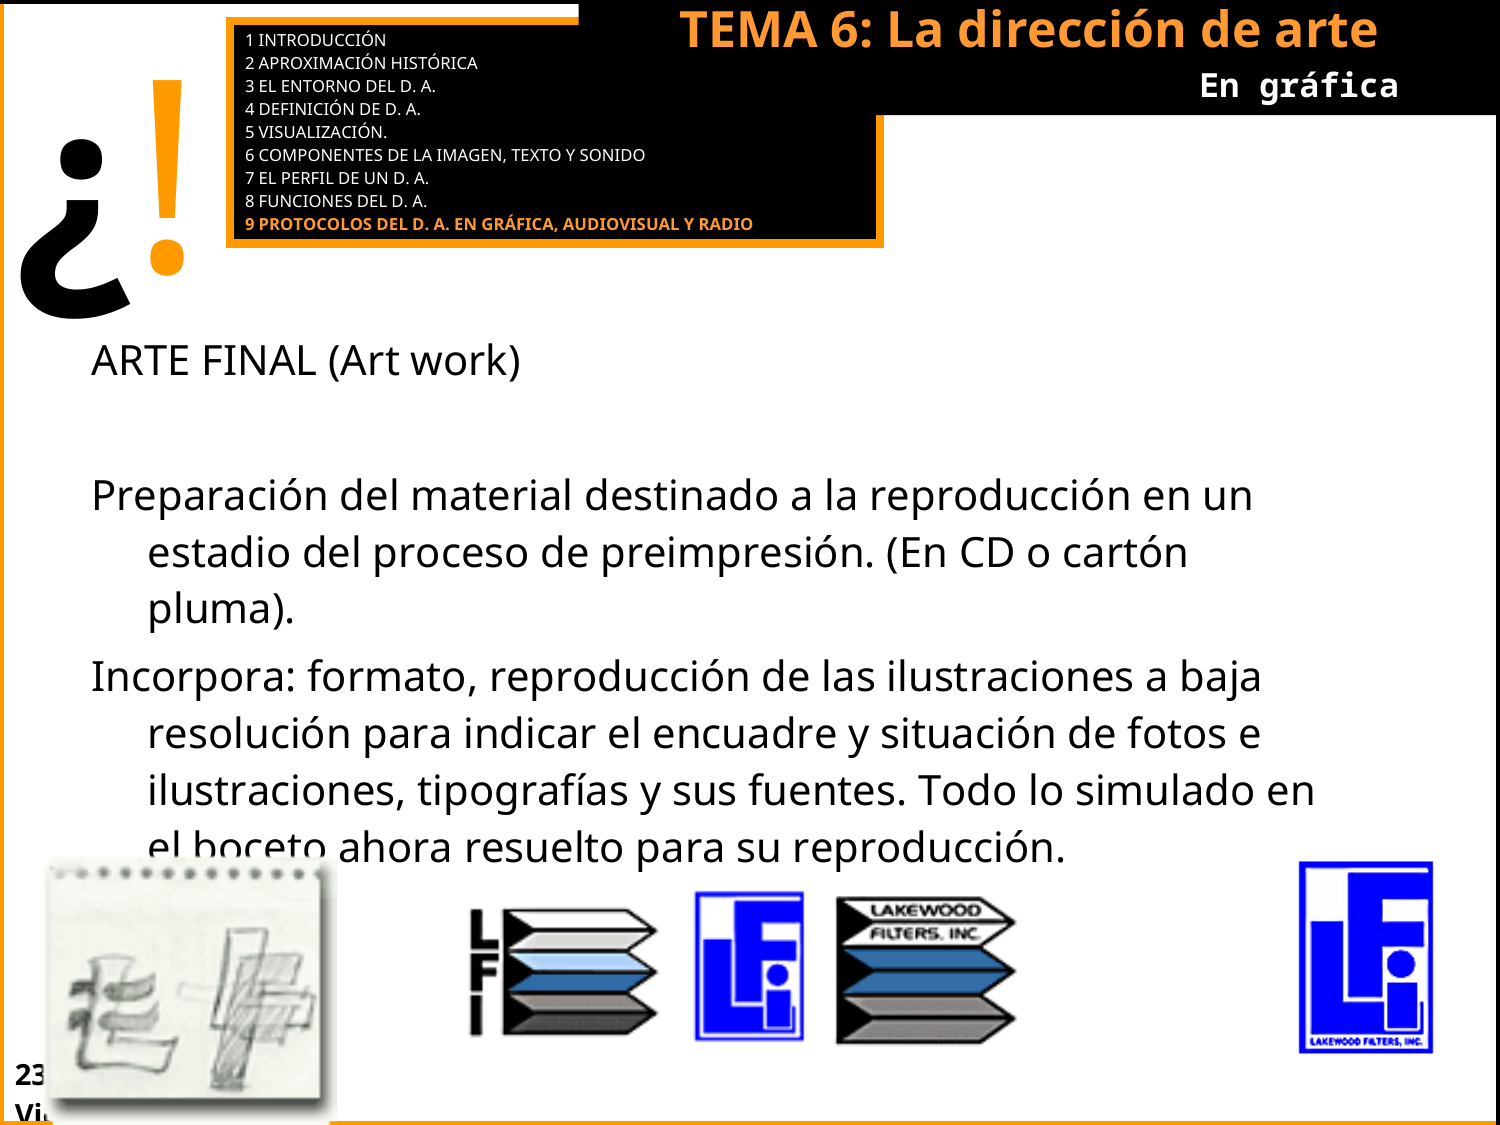

TEMA 6: La dirección de arte
En gráfica
1 INTRODUCCIÓN
2 APROXIMACIÓN HISTÓRICA
3 EL ENTORNO DEL D. A.
4 DEFINICIÓN DE D. A.
5 VISUALIZACIÓN.
6 COMPONENTES DE LA IMAGEN, TEXTO Y SONIDO
7 EL PERFIL DE UN D. A.
8 FUNCIONES DEL D. A.
9 PROTOCOLOS DEL D. A. EN GRÁFICA, AUDIOVISUAL Y RADIO
#
ARTE FINAL (Art work)
Preparación del material destinado a la reproducción en un estadio del proceso de preimpresión. (En CD o cartón pluma).
Incorpora: formato, reproducción de las ilustraciones a baja resolución para indicar el encuadre y situación de fotos e ilustraciones, tipografías y sus fuentes. Todo lo simulado en el boceto ahora resuelto para su reproducción.